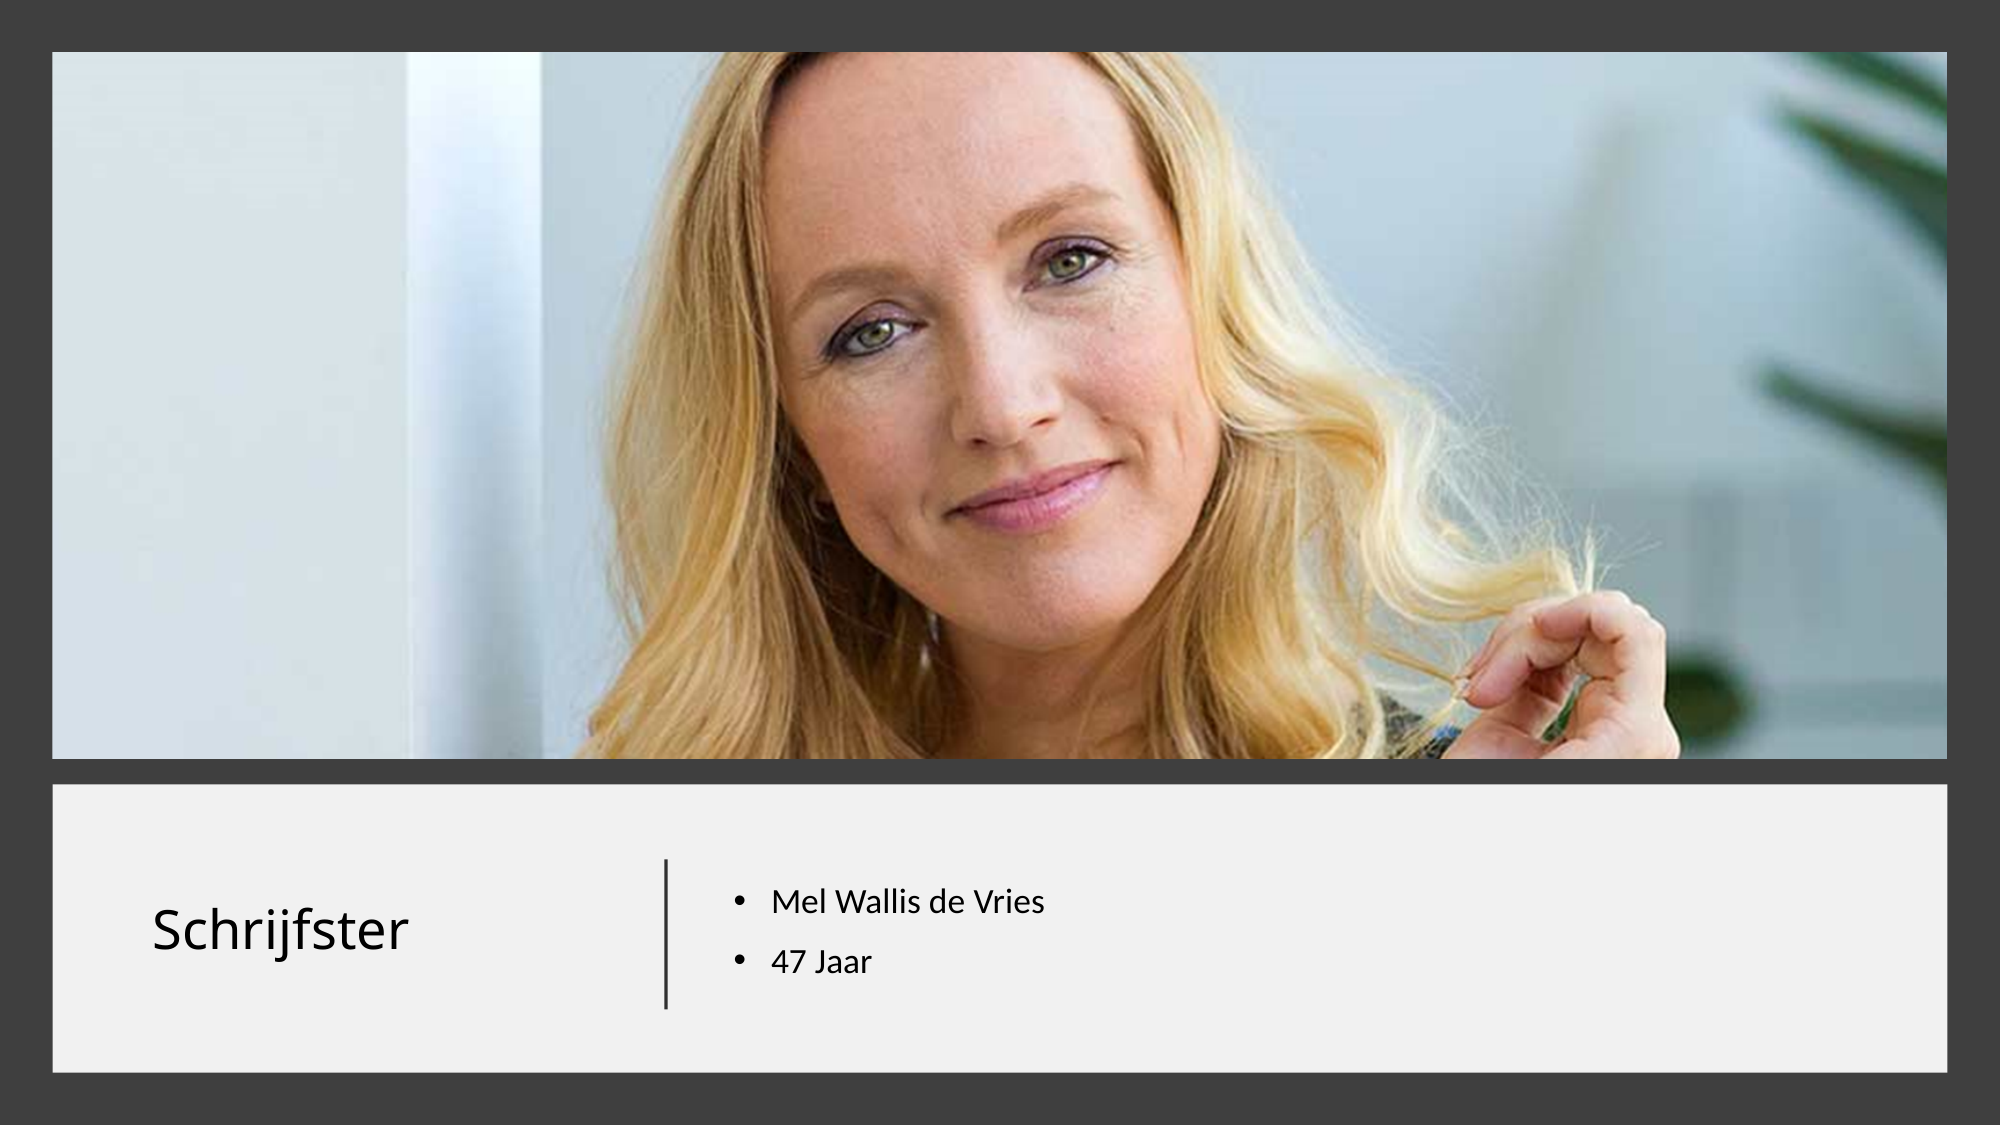

# Schrijfster
Mel Wallis de Vries
47 Jaar